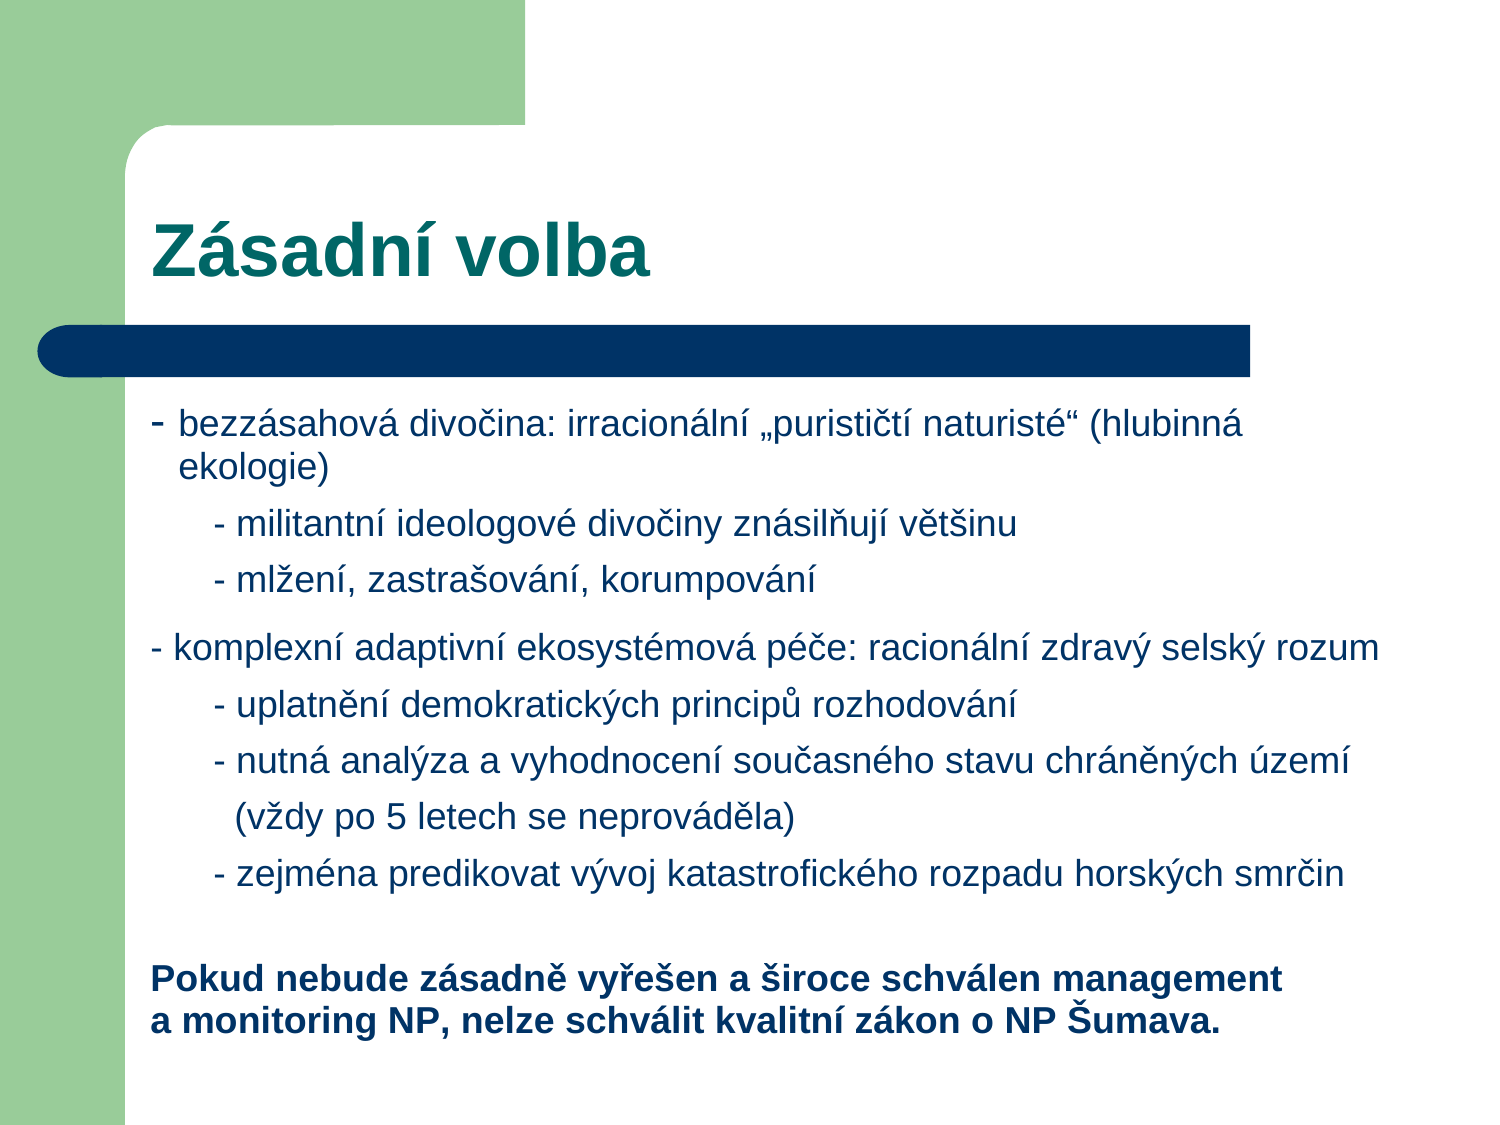

# Zásadní volba
- bezzásahová divočina: irracionální „purističtí naturisté“ (hlubinná 		 ekologie)
 - militantní ideologové divočiny znásilňují většinu
 - mlžení, zastrašování, korumpování
- komplexní adaptivní ekosystémová péče: racionální zdravý selský rozum
 - uplatnění demokratických principů rozhodování
 - nutná analýza a vyhodnocení současného stavu chráněných území
 (vždy po 5 letech se neprováděla)
 - zejména predikovat vývoj katastrofického rozpadu horských smrčin
Pokud nebude zásadně vyřešen a široce schválen management a monitoring NP, nelze schválit kvalitní zákon o NP Šumava.